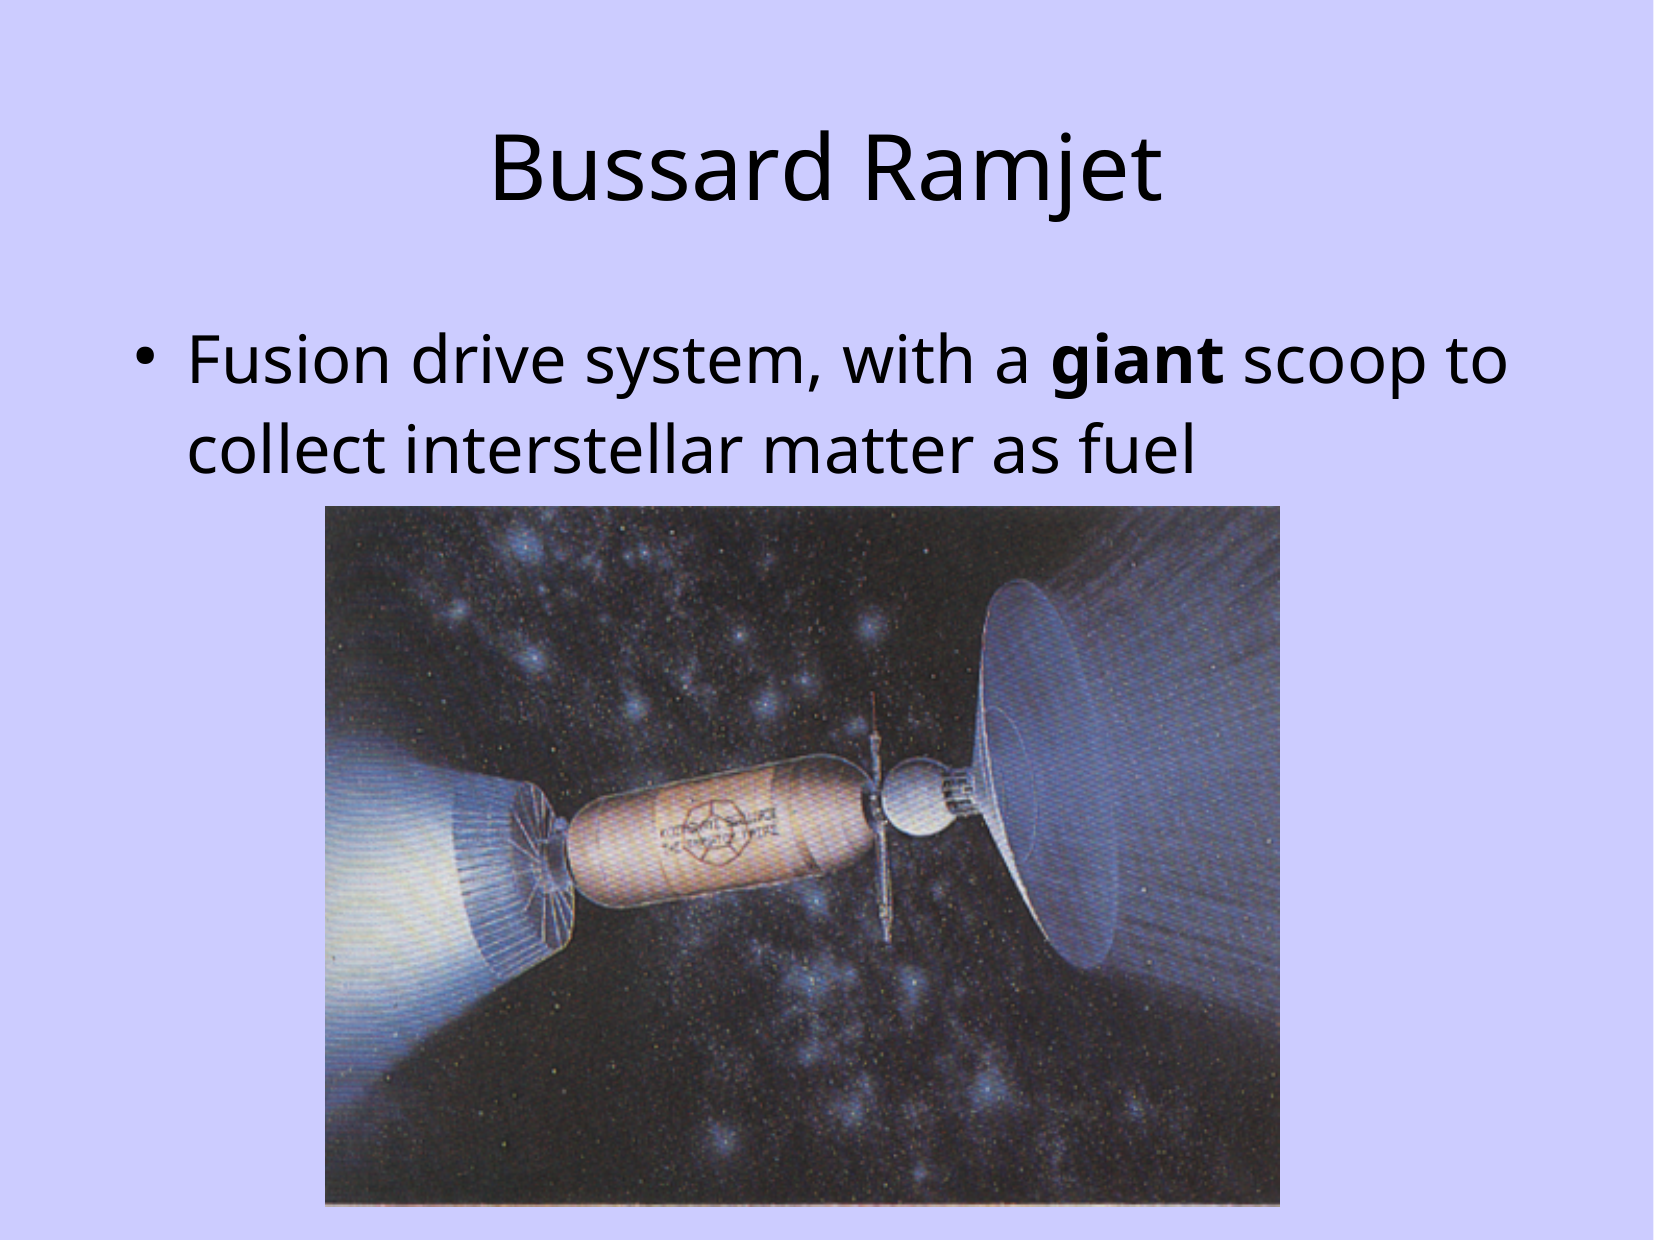

# Bussard Ramjet
Fusion drive system, with a giant scoop to collect interstellar matter as fuel